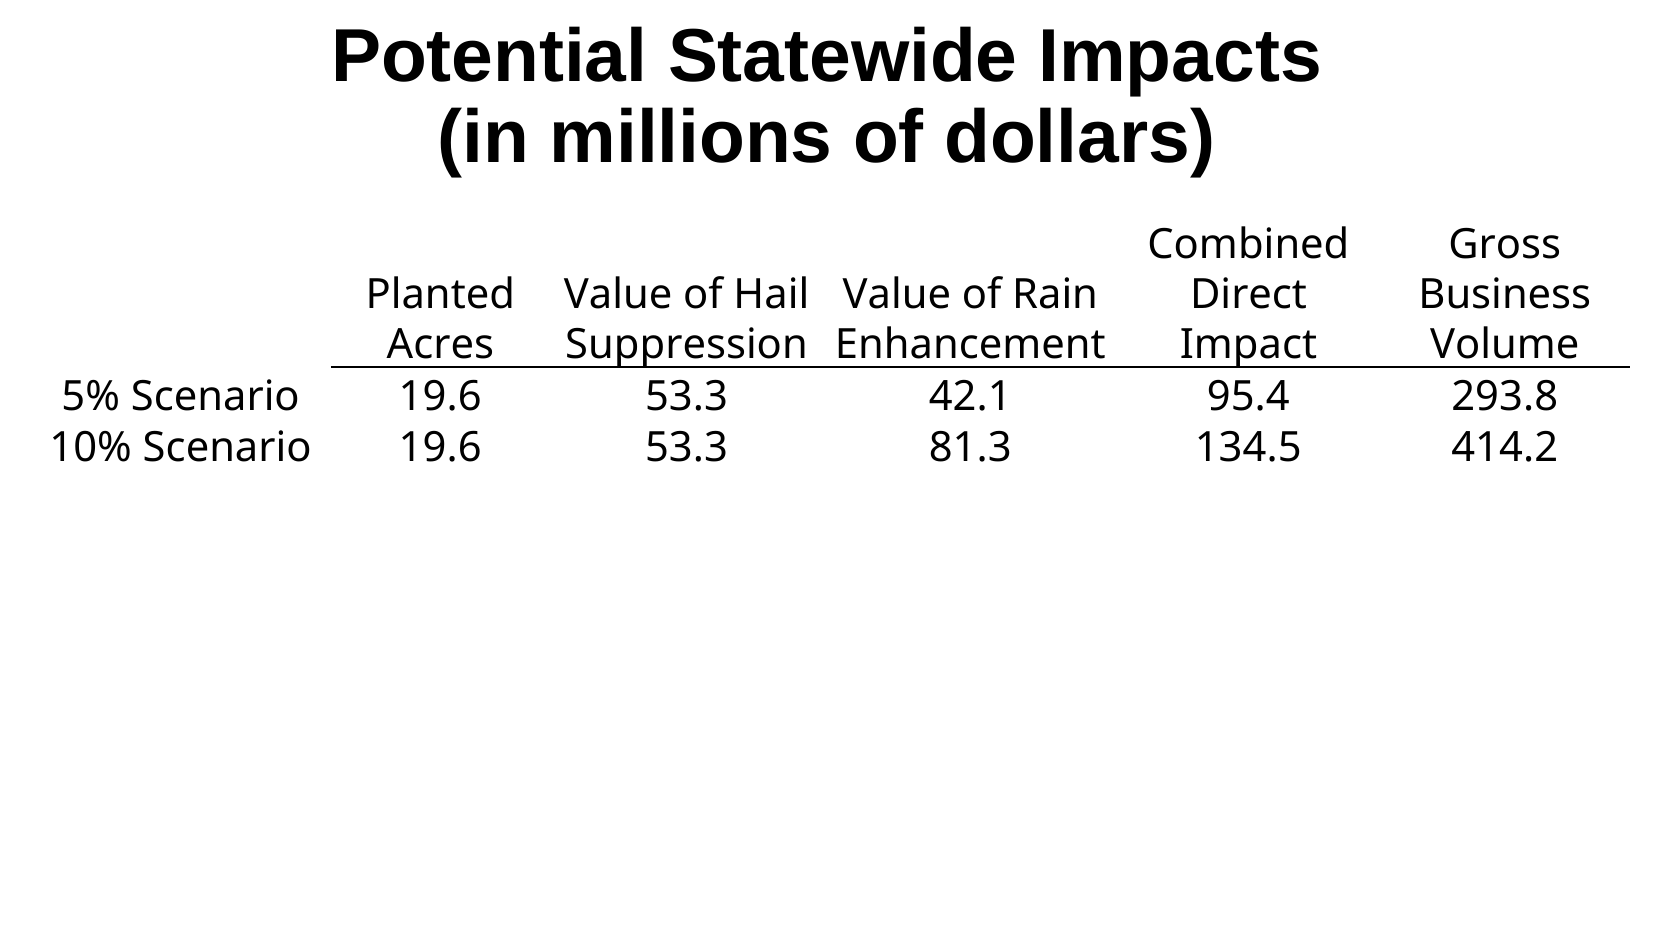

# Potential Statewide Impacts (in millions of dollars)
| | Planted Acres | Value of Hail Suppression | Value of Rain Enhancement | Combined Direct Impact | Gross Business Volume |
| --- | --- | --- | --- | --- | --- |
| 5% Scenario | 19.6 | 53.3 | 42.1 | 95.4 | 293.8 |
| 10% Scenario | 19.6 | 53.3 | 81.3 | 134.5 | 414.2 |